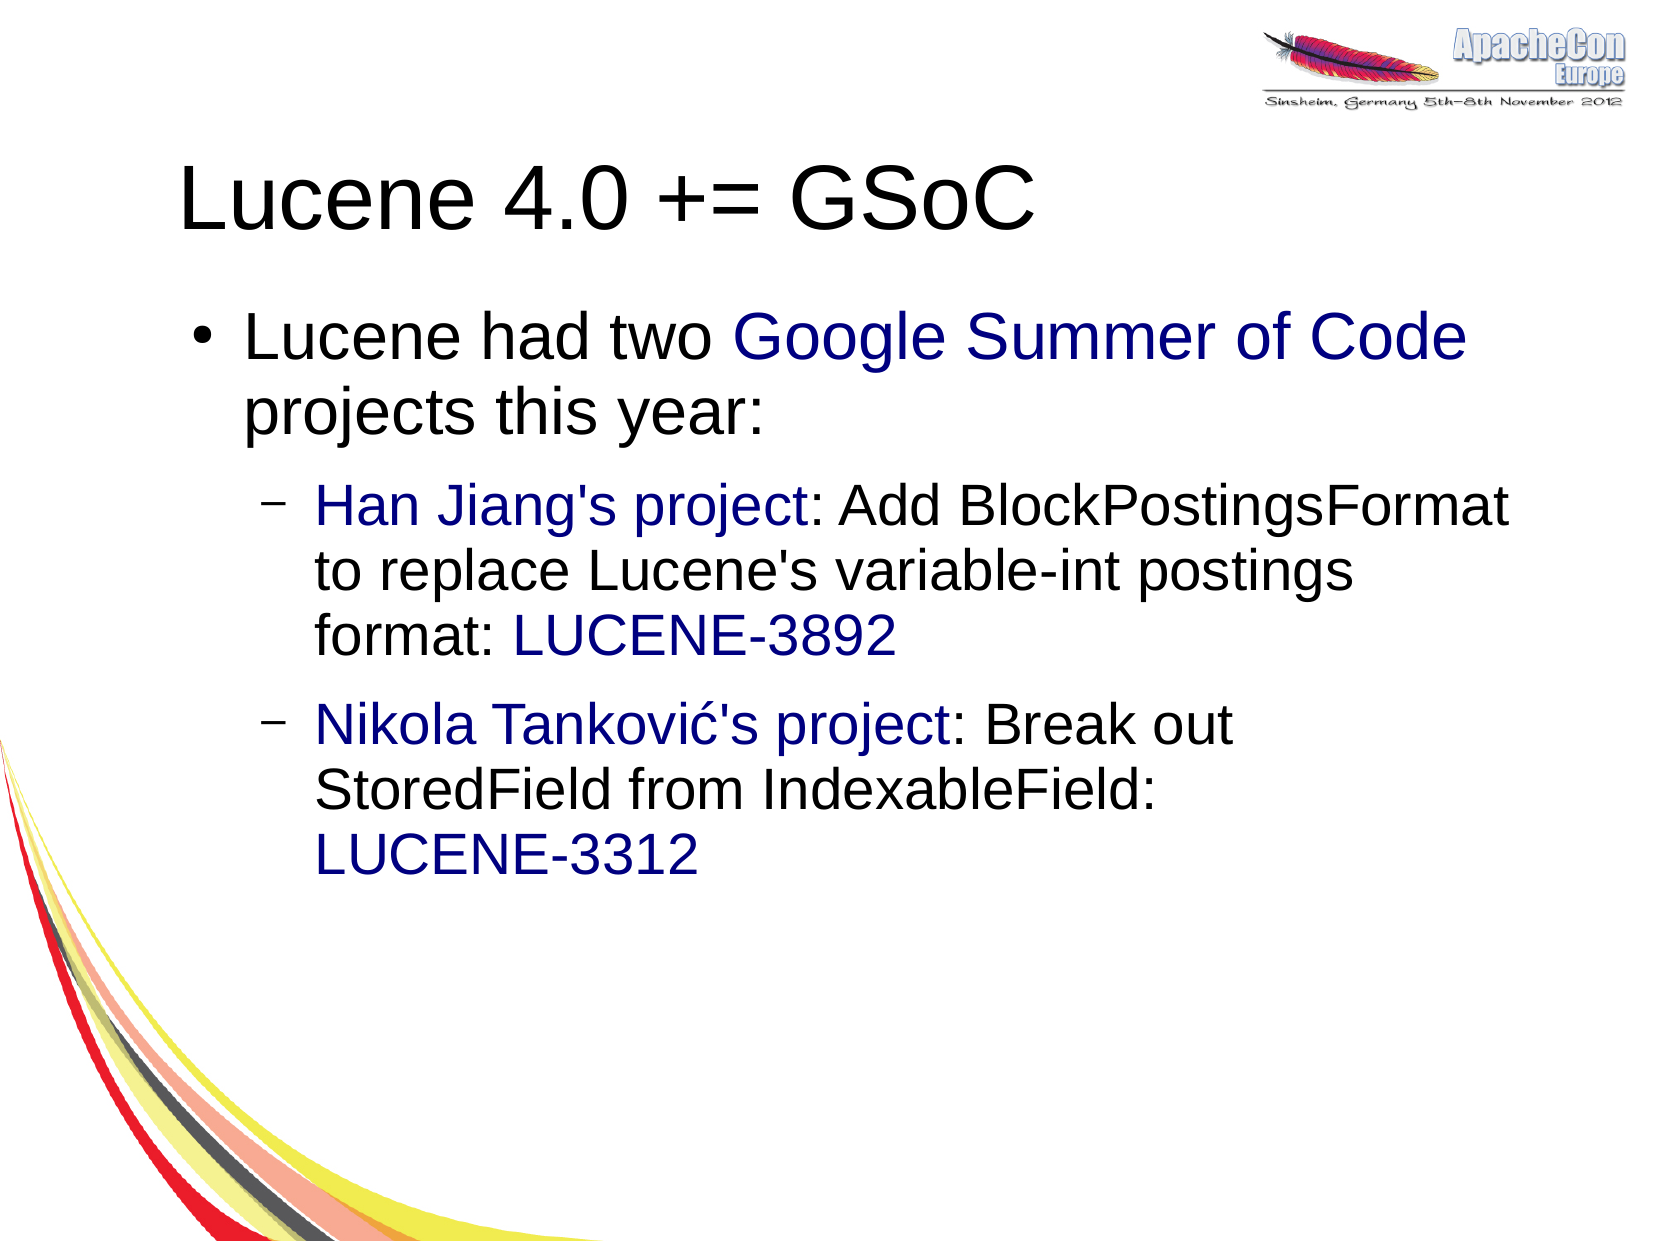

# Lucene 4.0 += GSoC
Lucene had two Google Summer of Code projects this year:
Han Jiang's project: Add BlockPostingsFormat to replace Lucene's variable-int postings format: LUCENE-3892
Nikola Tanković's project: Break out StoredField from IndexableField: LUCENE-3312